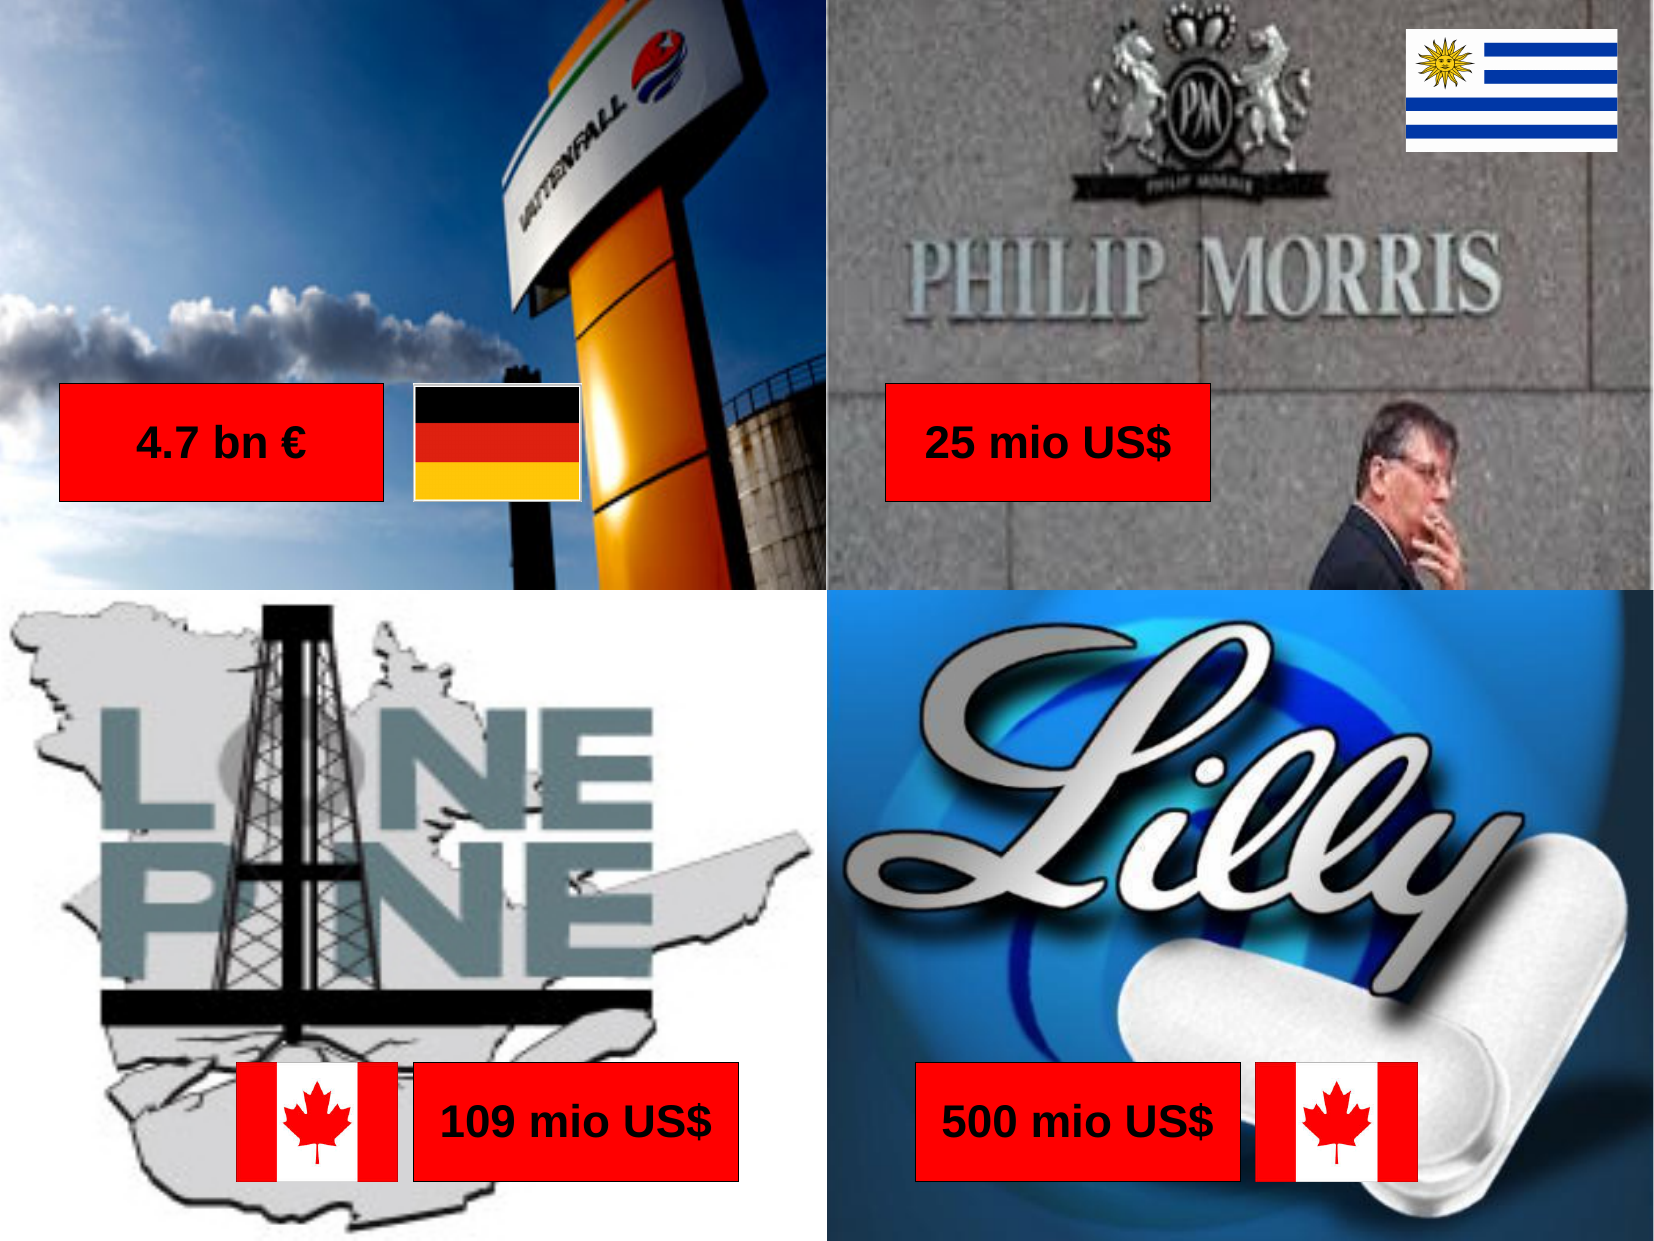

4.7 bn €
25 mio US$
109 mio US$
500 mio US$